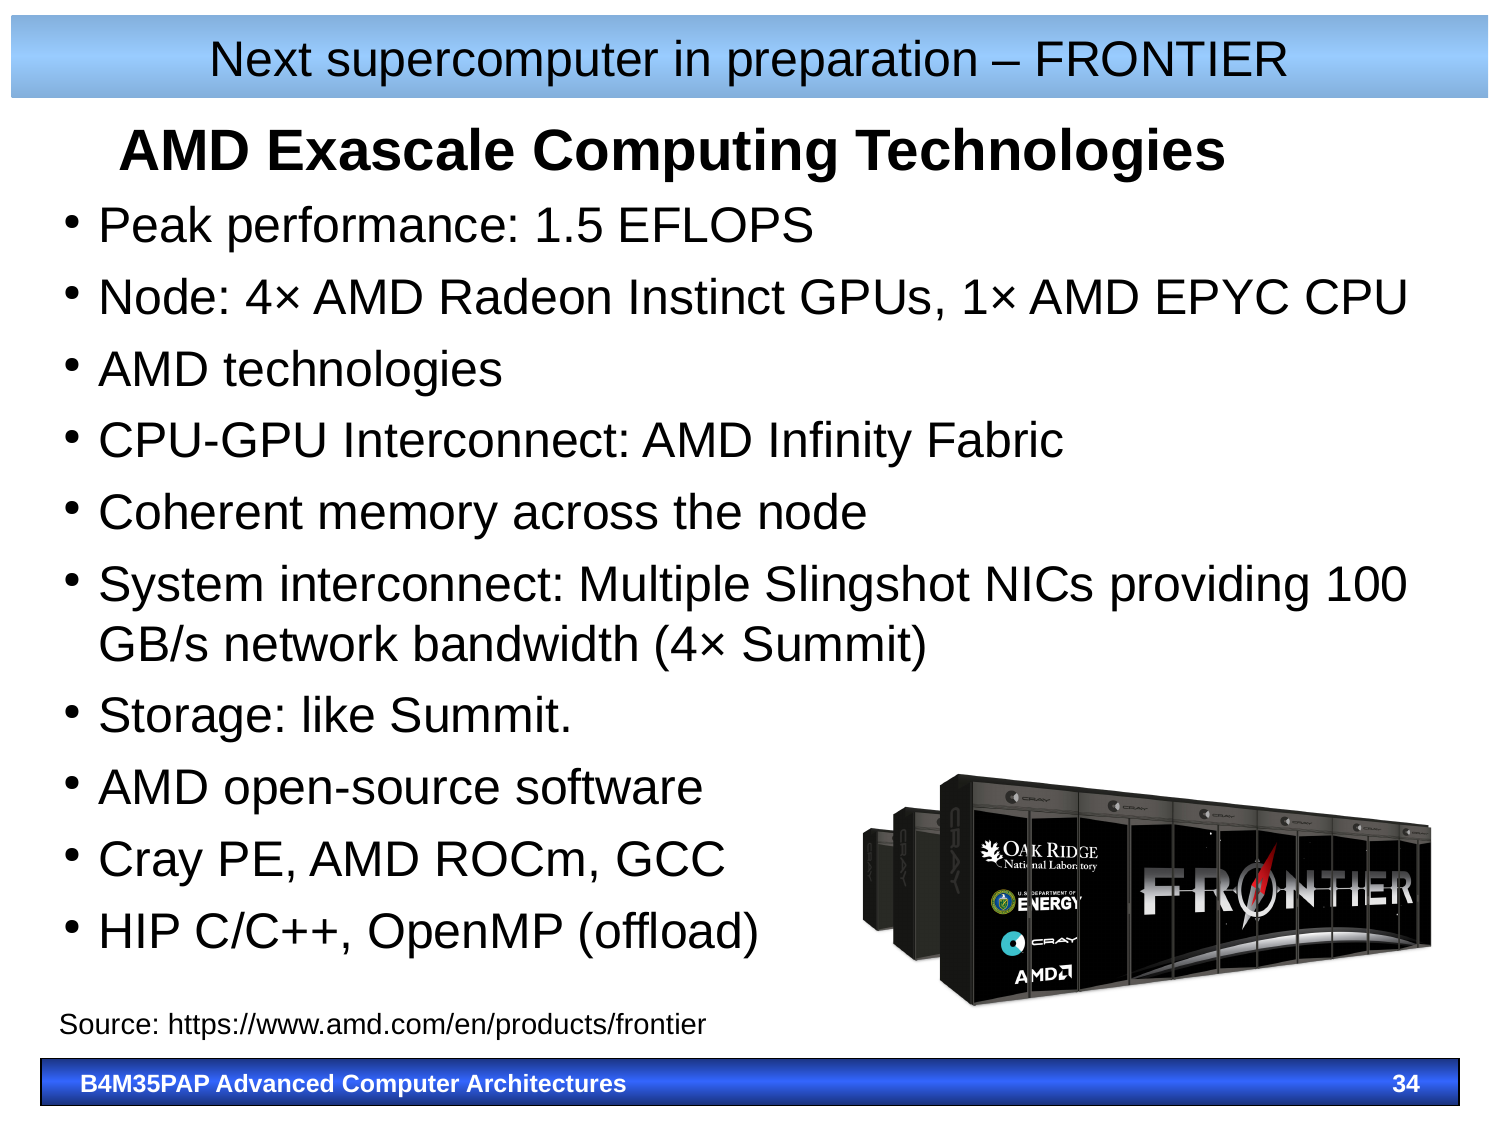

# Next supercomputer in preparation – FRONTIER
AMD Exascale Computing Technologies
Peak performance: 1.5 EFLOPS
Node: 4× AMD Radeon Instinct GPUs, 1× AMD EPYC CPU
AMD technologies
CPU-GPU Interconnect: AMD Infinity Fabric
Coherent memory across the node
System interconnect: Multiple Slingshot NICs providing 100 GB/s network bandwidth (4× Summit)
Storage: like Summit.
AMD open-source software
Cray PE, AMD ROCm, GCC
HIP C/C++, OpenMP (offload)
Source: https://www.amd.com/en/products/frontier